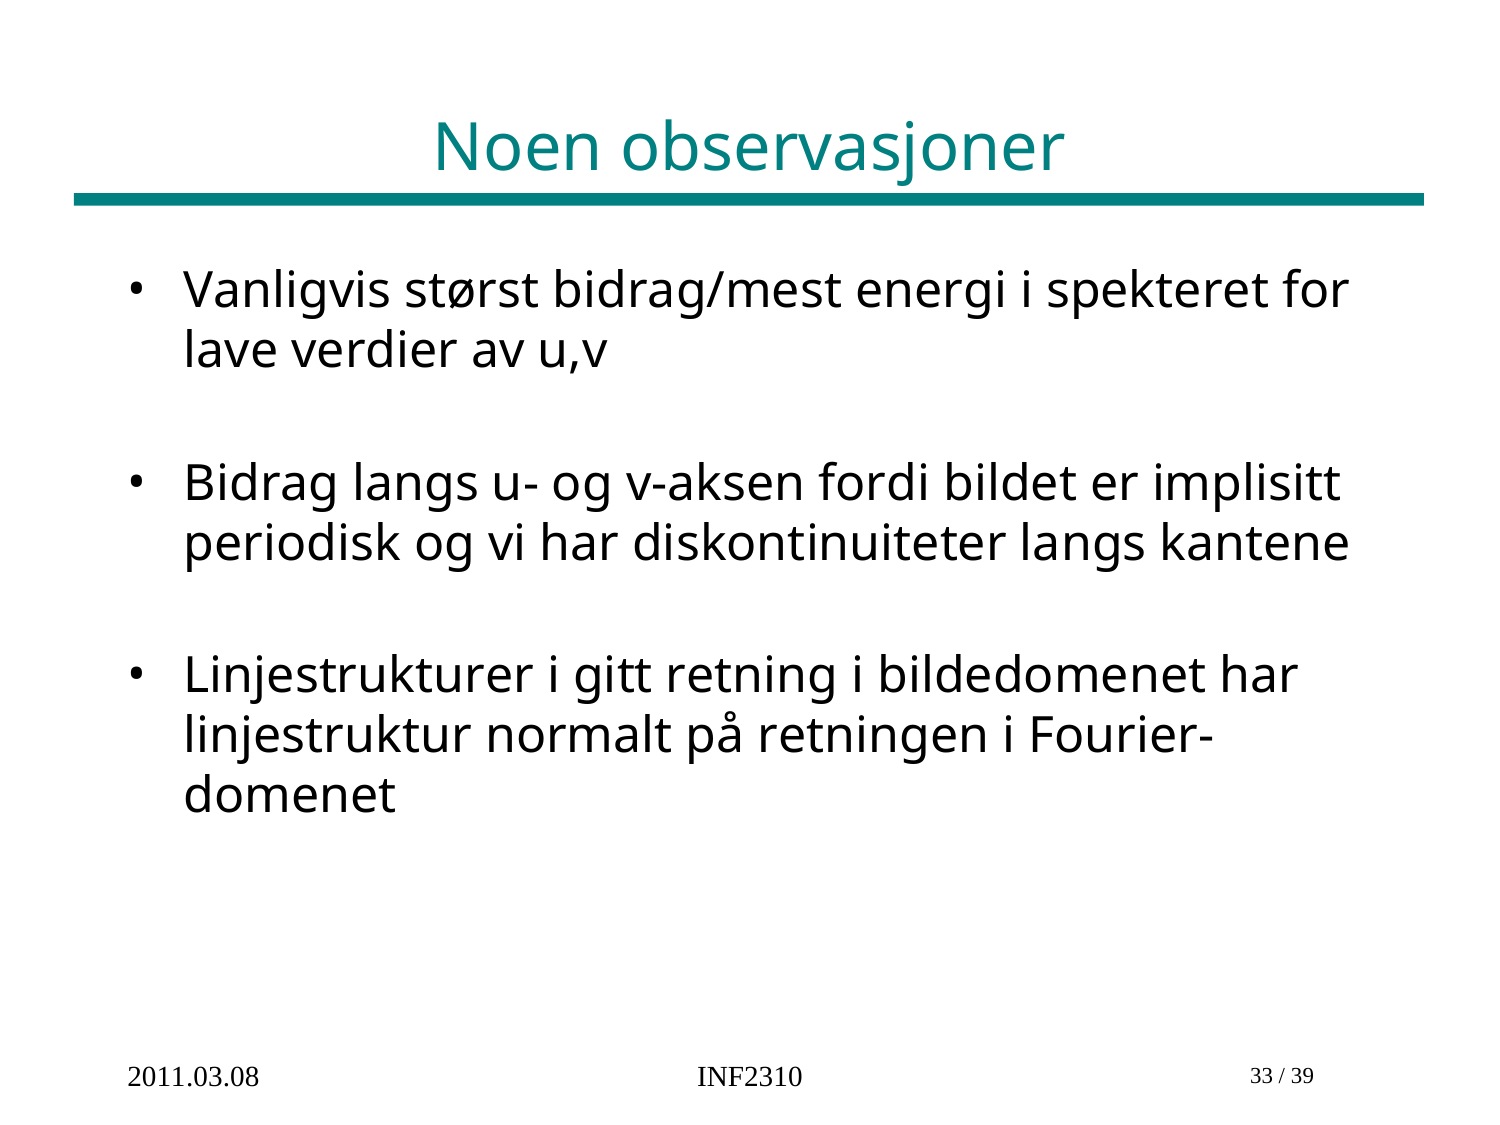

# Noen observasjoner
Vanligvis størst bidrag/mest energi i spekteret for lave verdier av u,v
Bidrag langs u- og v-aksen fordi bildet er implisitt periodisk og vi har diskontinuiteter langs kantene
Linjestrukturer i gitt retning i bildedomenet har linjestruktur normalt på retningen i Fourier-domenet
2011.03.08XXX
INF2310